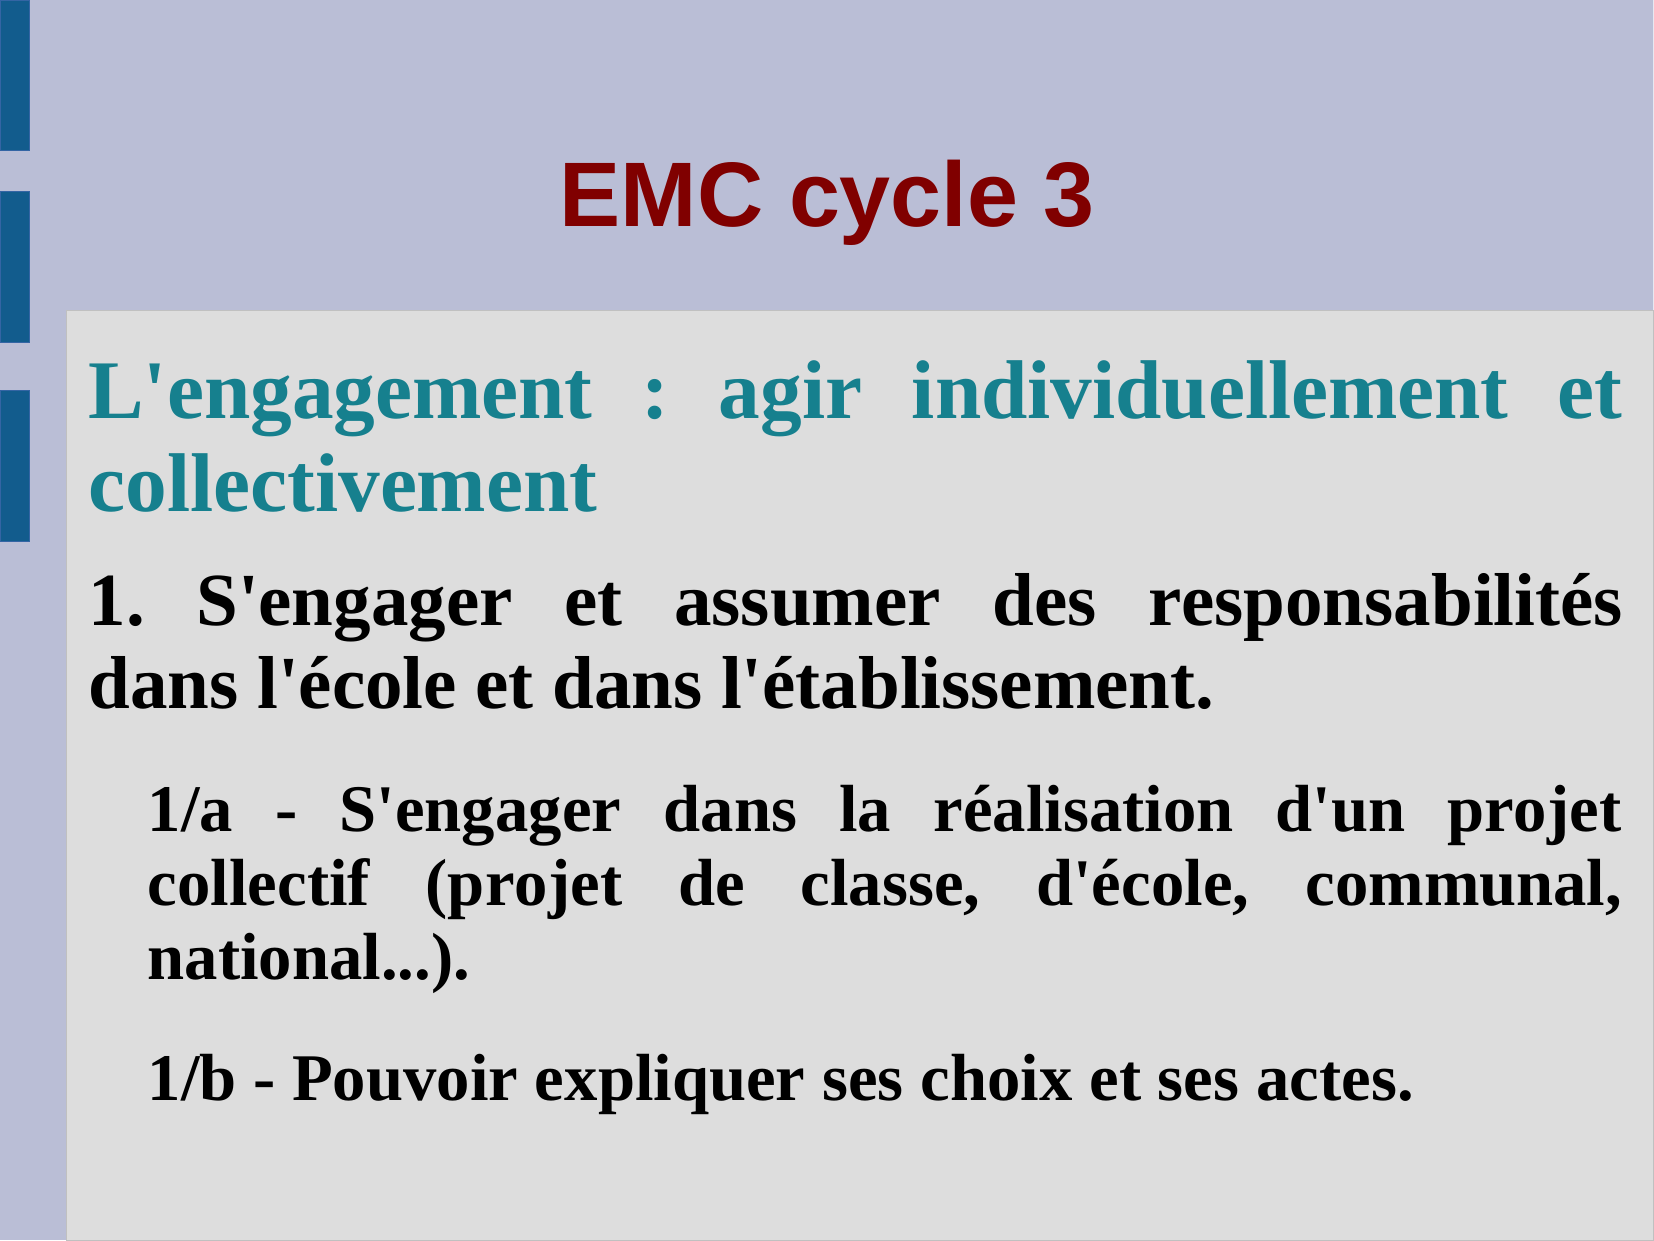

# EMC cycle 3
L'engagement : agir individuellement et collectivement
1. S'engager et assumer des responsabilités dans l'école et dans l'établissement.
1/a - S'engager dans la réalisation d'un projet collectif (projet de classe, d'école, communal, national...).
1/b - Pouvoir expliquer ses choix et ses actes.